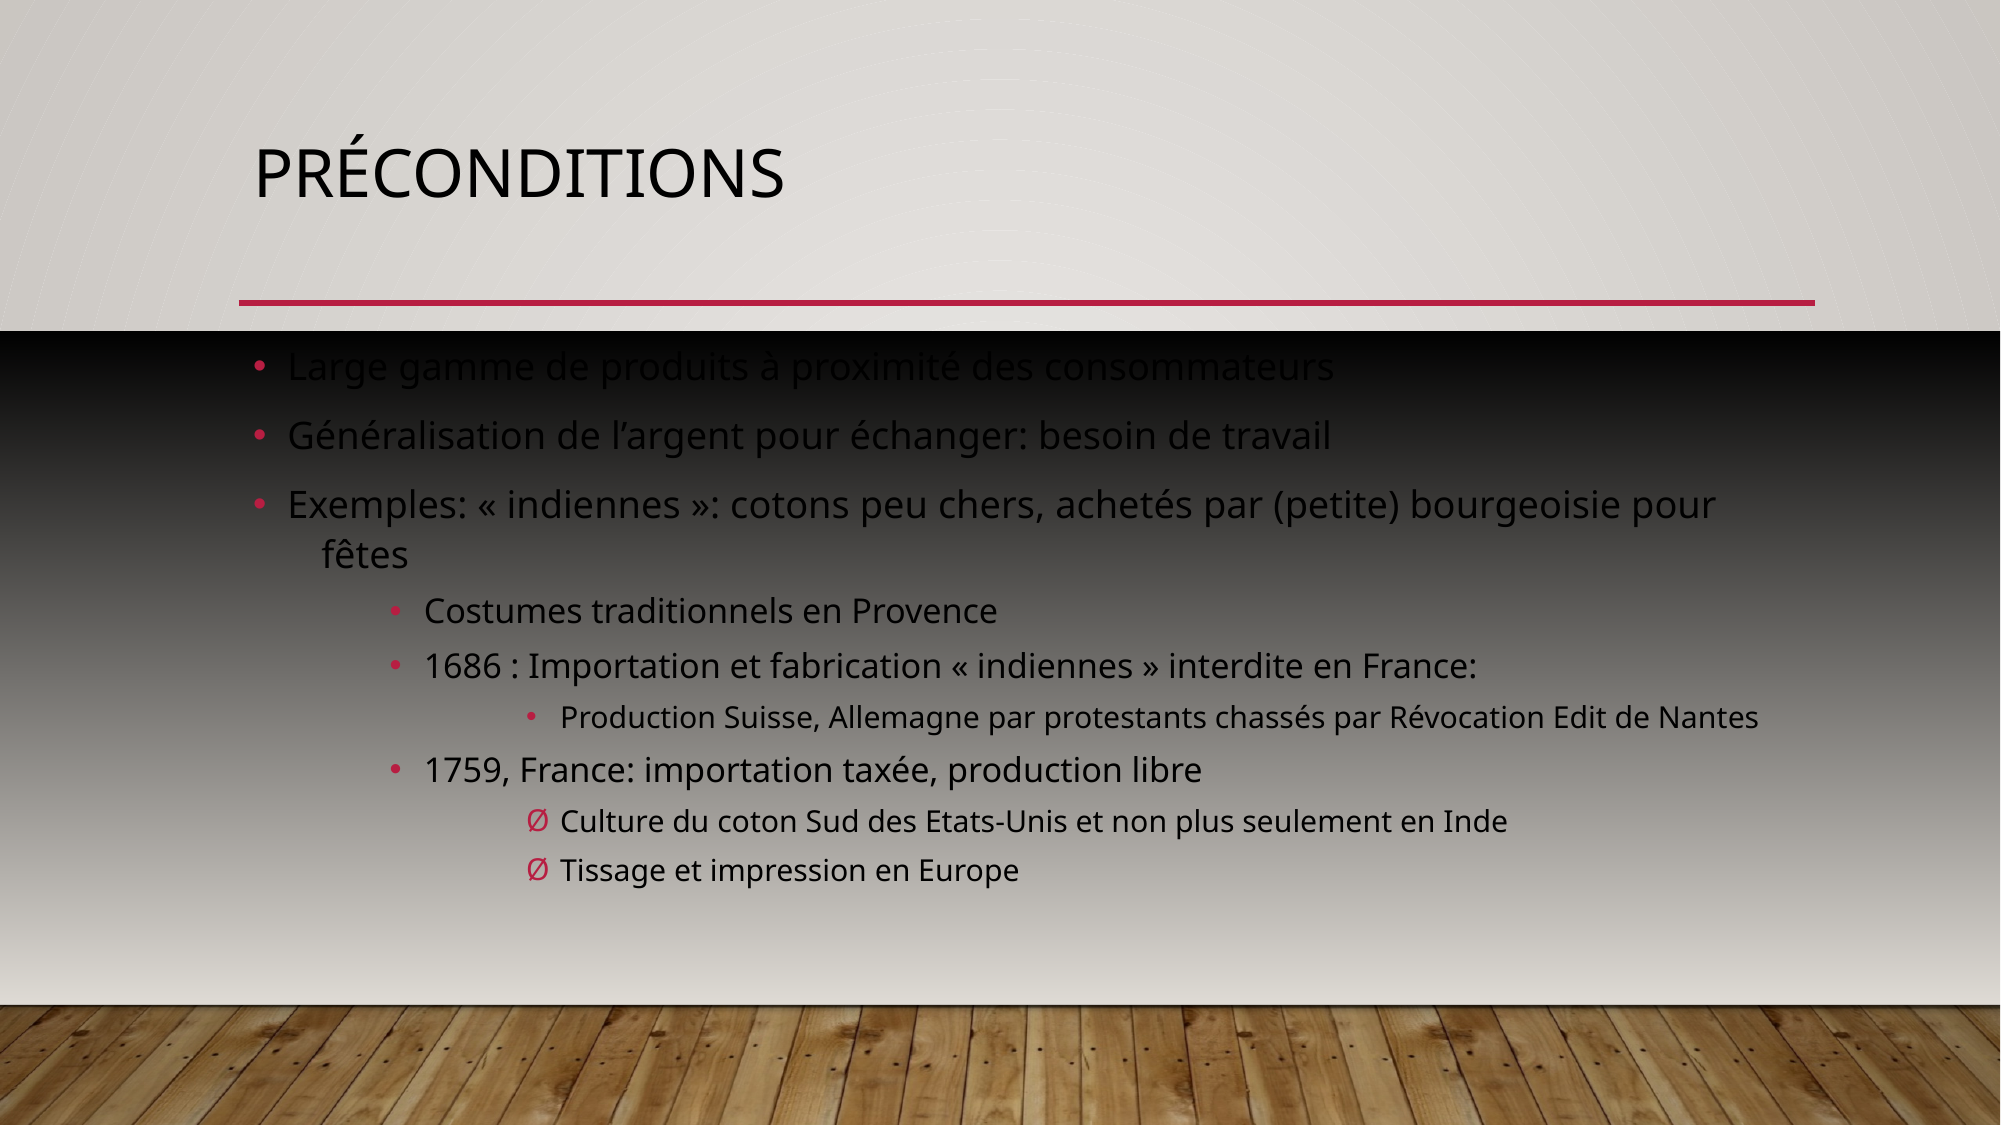

# Préconditions
Large gamme de produits à proximité des consommateurs
Généralisation de l’argent pour échanger: besoin de travail
Exemples: « indiennes »: cotons peu chers, achetés par (petite) bourgeoisie pour fêtes
Costumes traditionnels en Provence
1686 : Importation et fabrication « indiennes » interdite en France:
Production Suisse, Allemagne par protestants chassés par Révocation Edit de Nantes
1759, France: importation taxée, production libre
Culture du coton Sud des Etats-Unis et non plus seulement en Inde
Tissage et impression en Europe